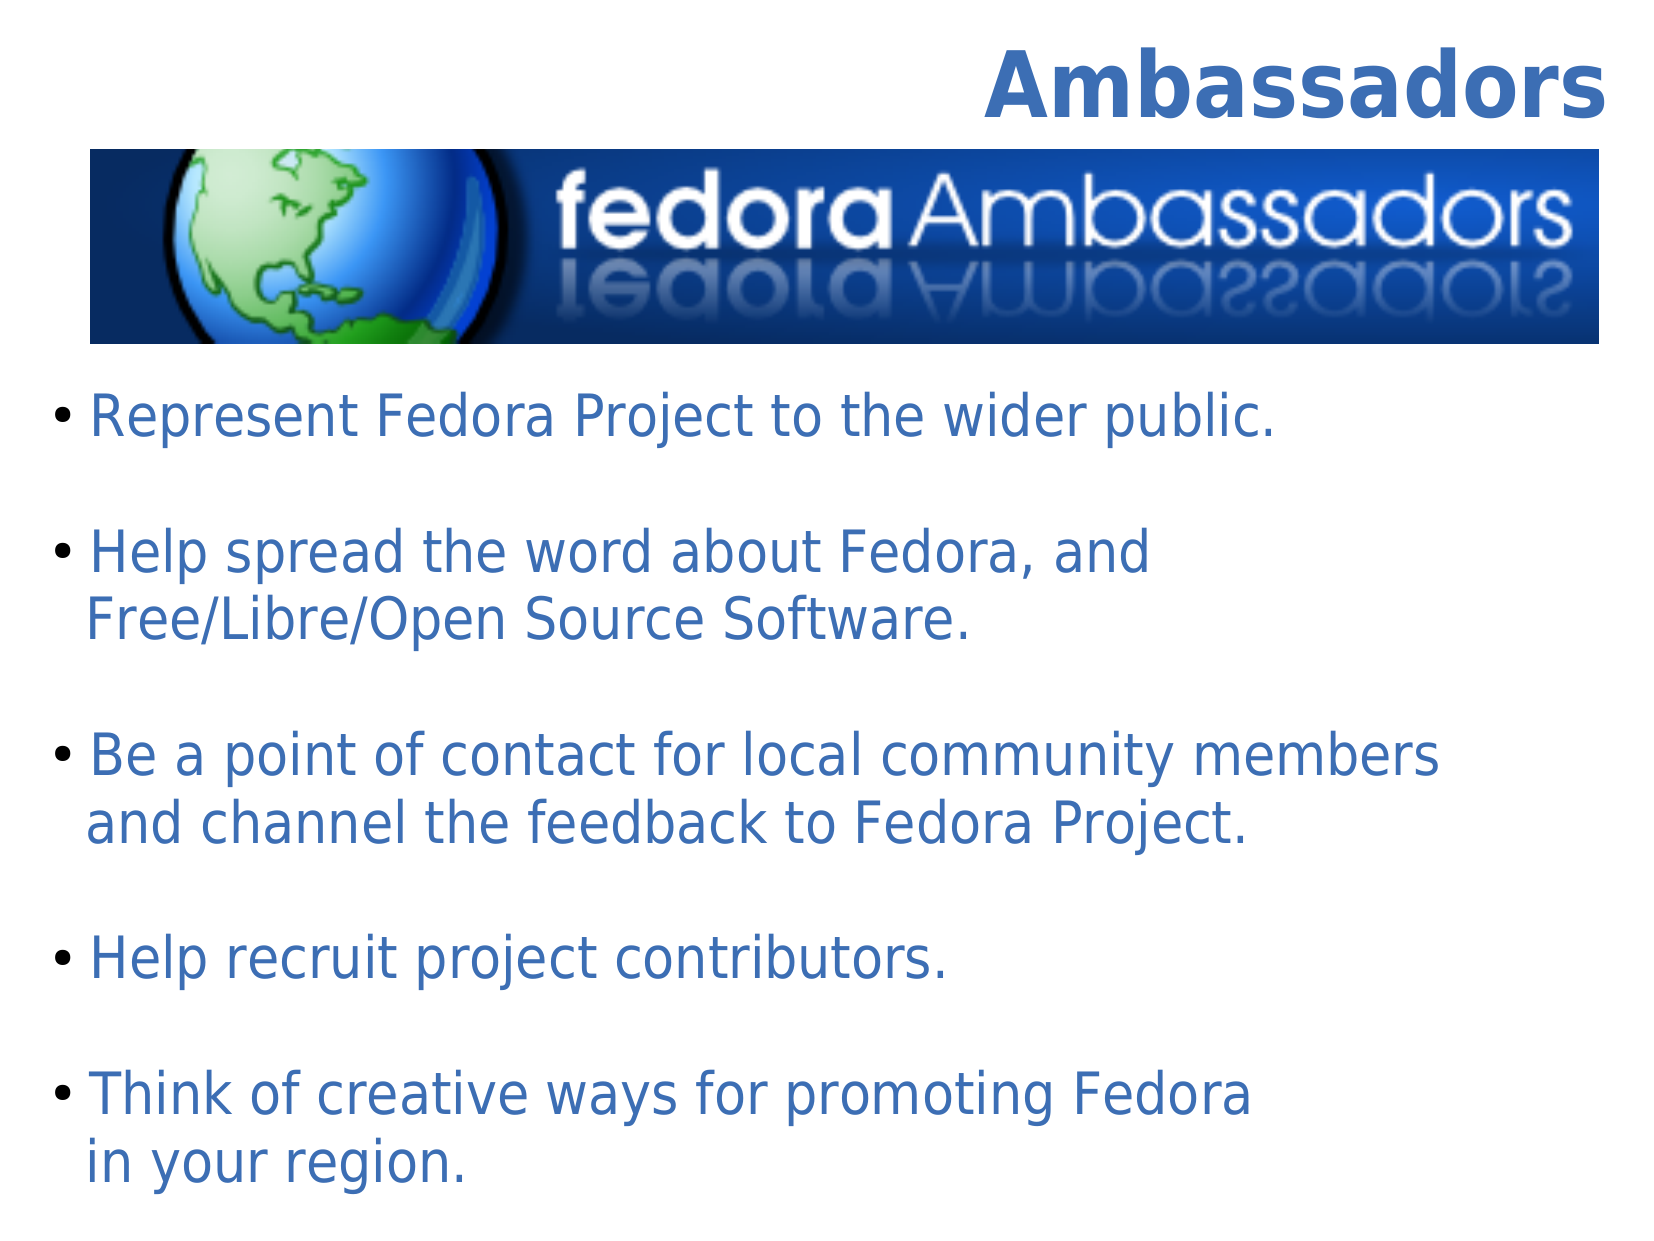

Ambassadors
 Represent Fedora Project to the wider public.
 Help spread the word about Fedora, and
 Free/Libre/Open Source Software.
 Be a point of contact for local community members
 and channel the feedback to Fedora Project.
 Help recruit project contributors.
 Think of creative ways for promoting Fedora
 in your region.